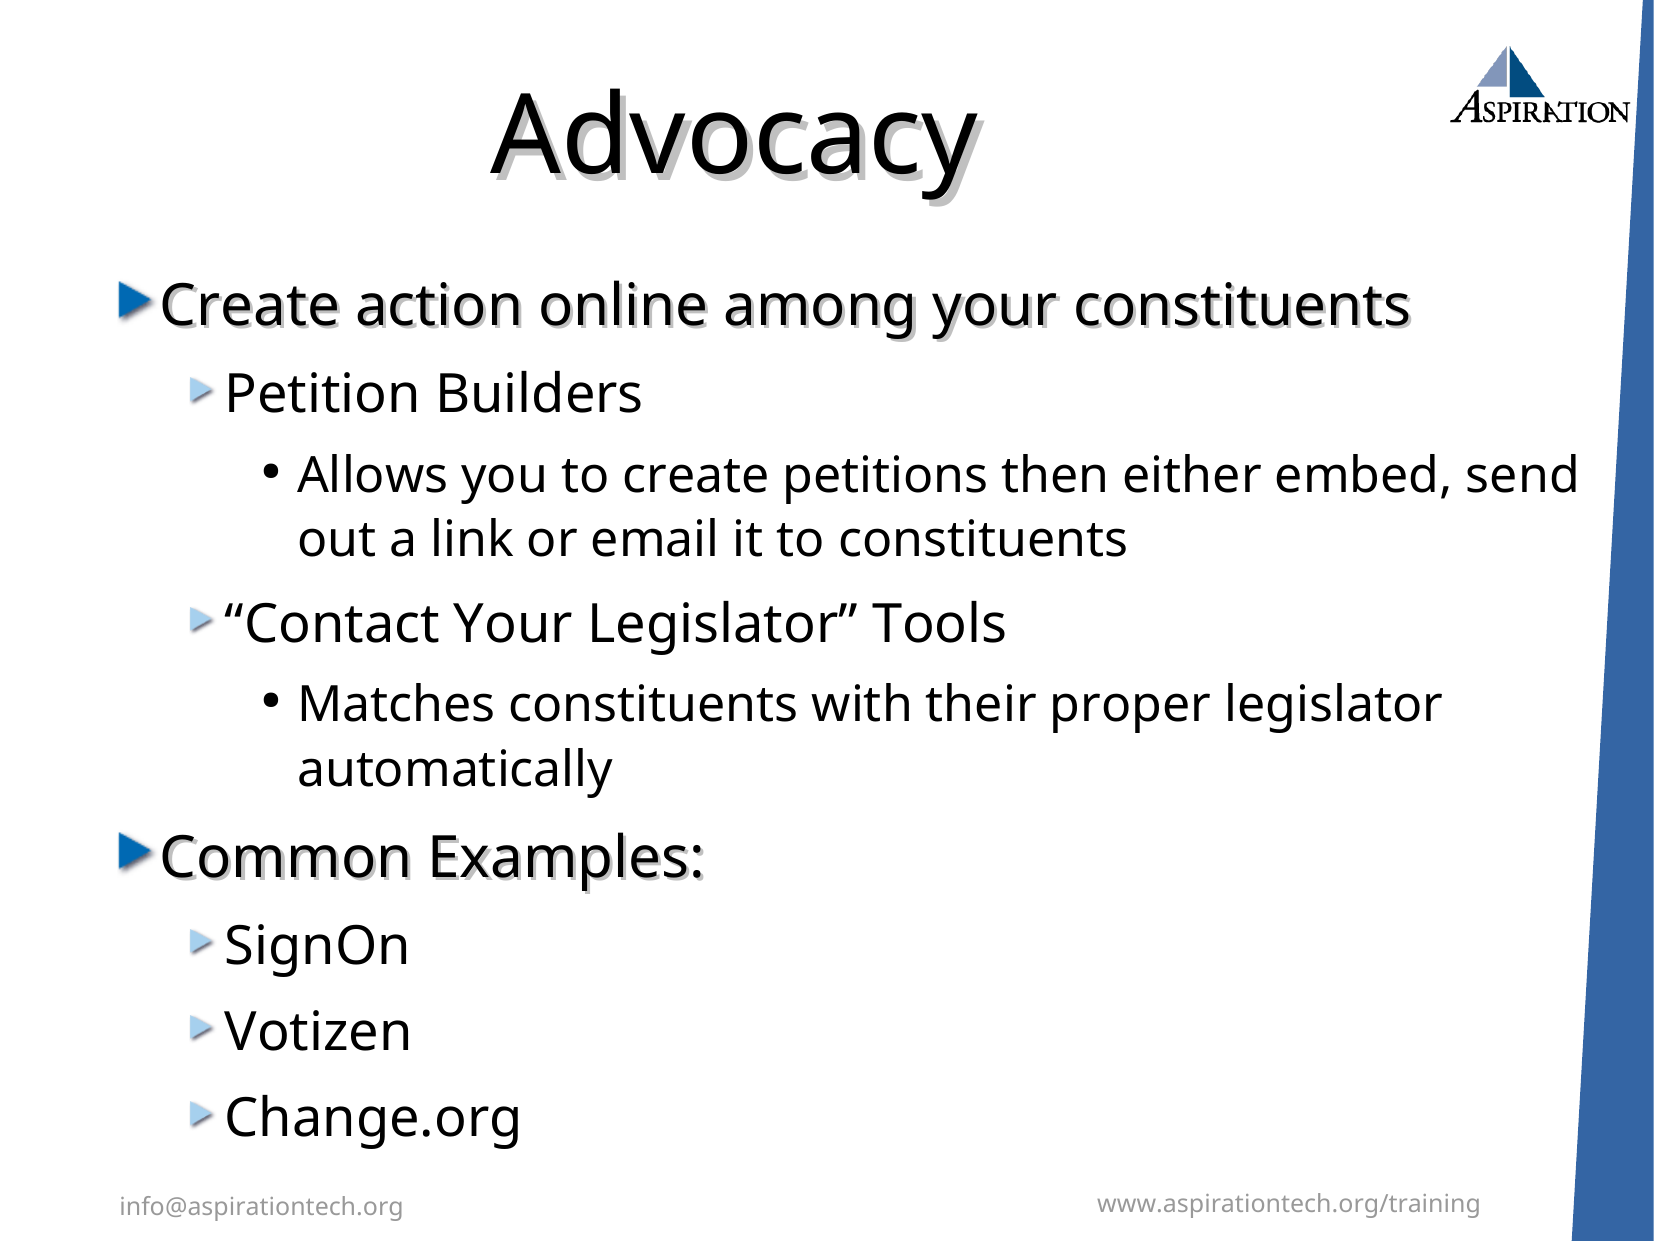

# Advocacy
Create action online among your constituents
Petition Builders
Allows you to create petitions then either embed, send out a link or email it to constituents
“Contact Your Legislator” Tools
Matches constituents with their proper legislator automatically
Common Examples:
SignOn
Votizen
Change.org